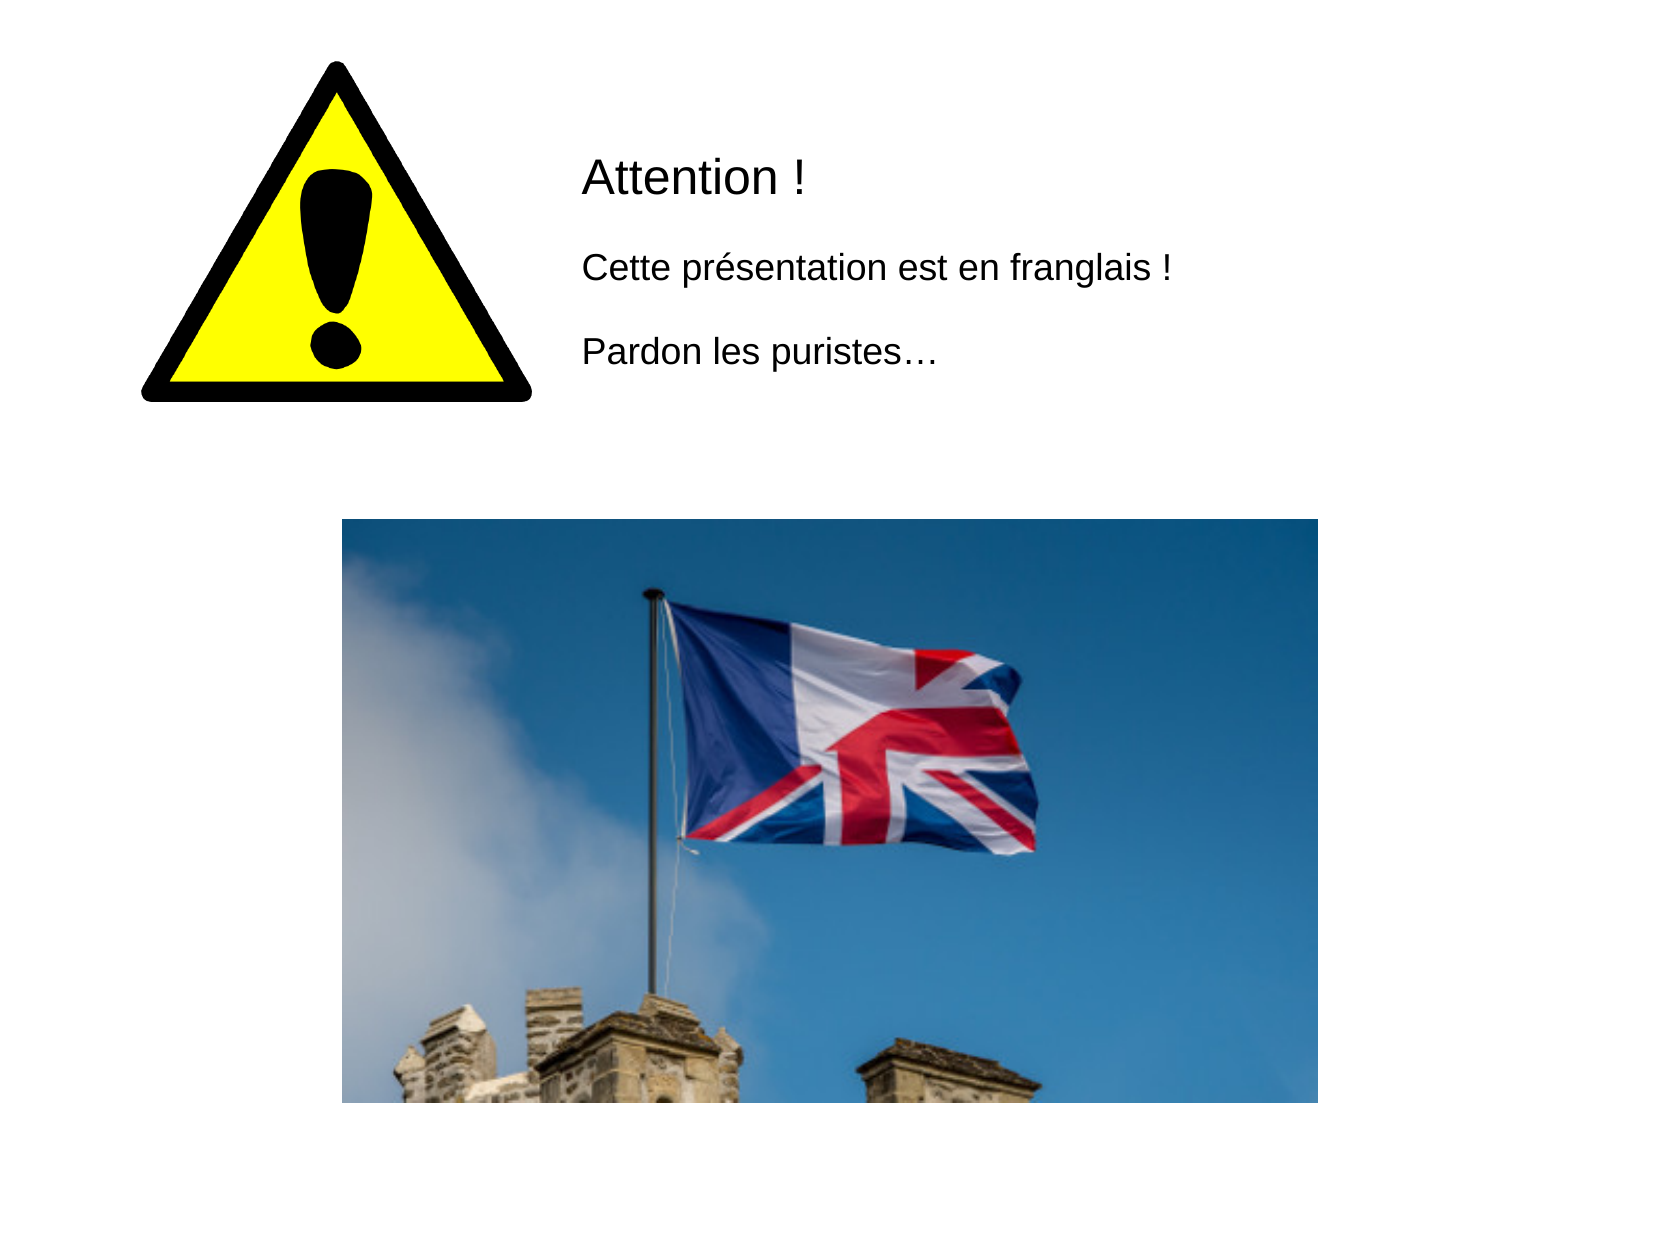

Attention !
Cette présentation est en franglais !
Pardon les puristes…